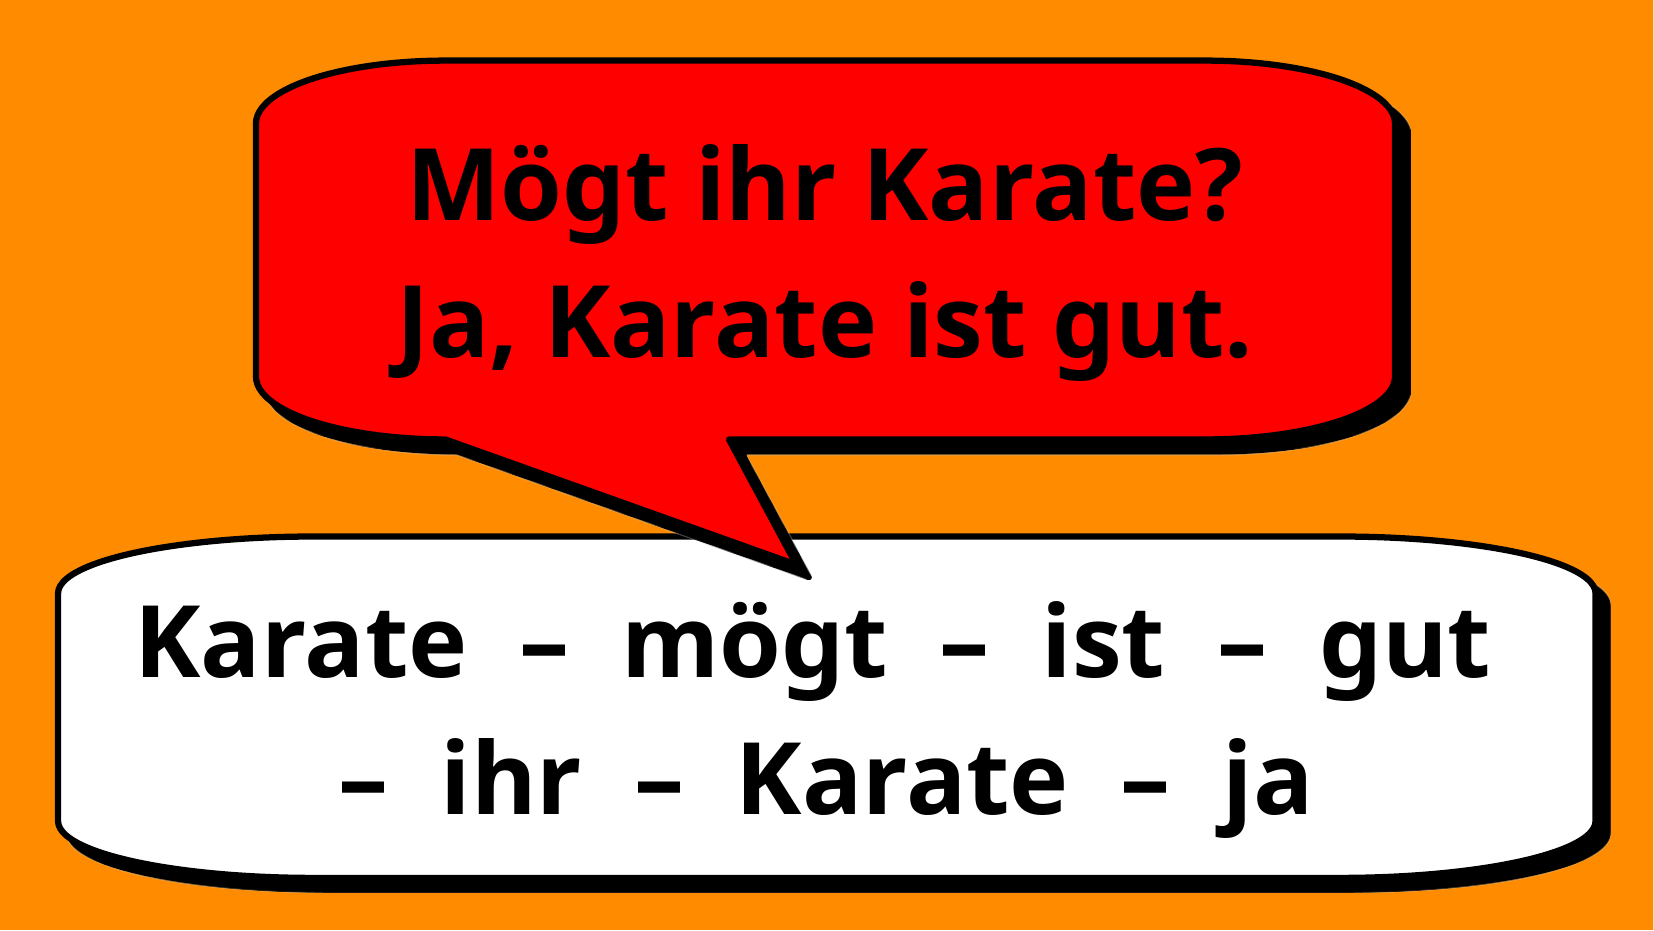

Mögt ihr Karate?
Ja, Karate ist gut.
Karate – mögt – ist – gut – ihr – Karate – ja